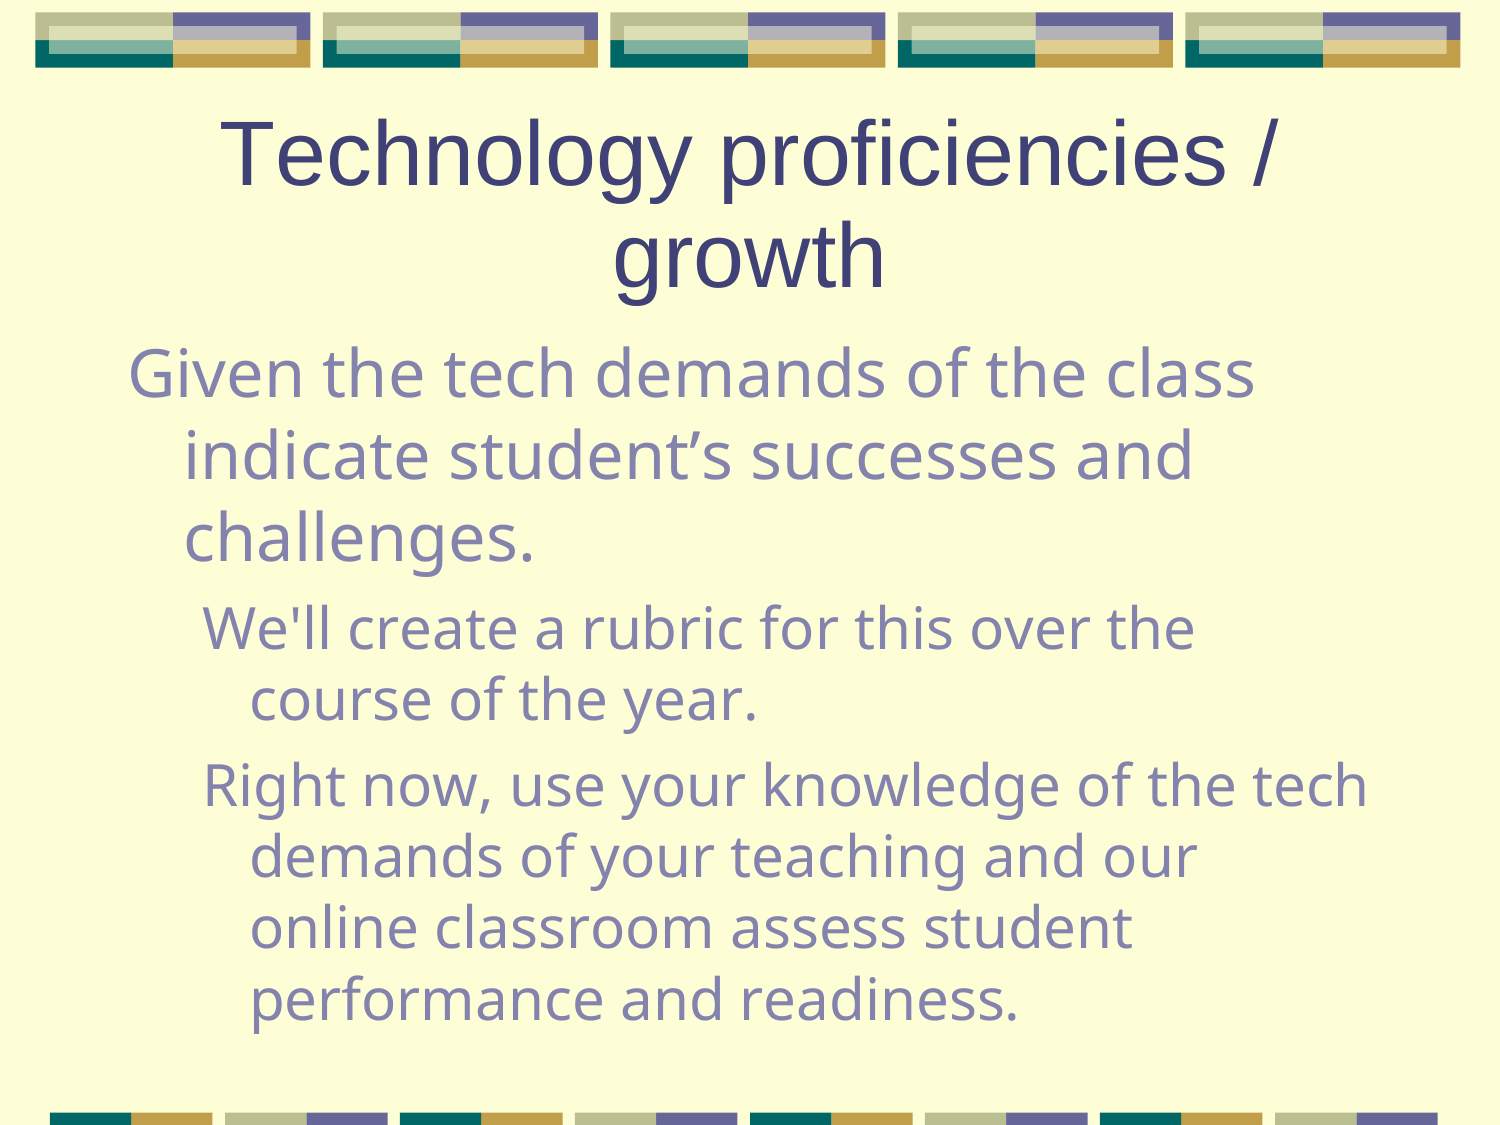

# Technology proficiencies / growth
Given the tech demands of the class indicate student’s successes and challenges.
We'll create a rubric for this over the course of the year.
Right now, use your knowledge of the tech demands of your teaching and our online classroom assess student performance and readiness.